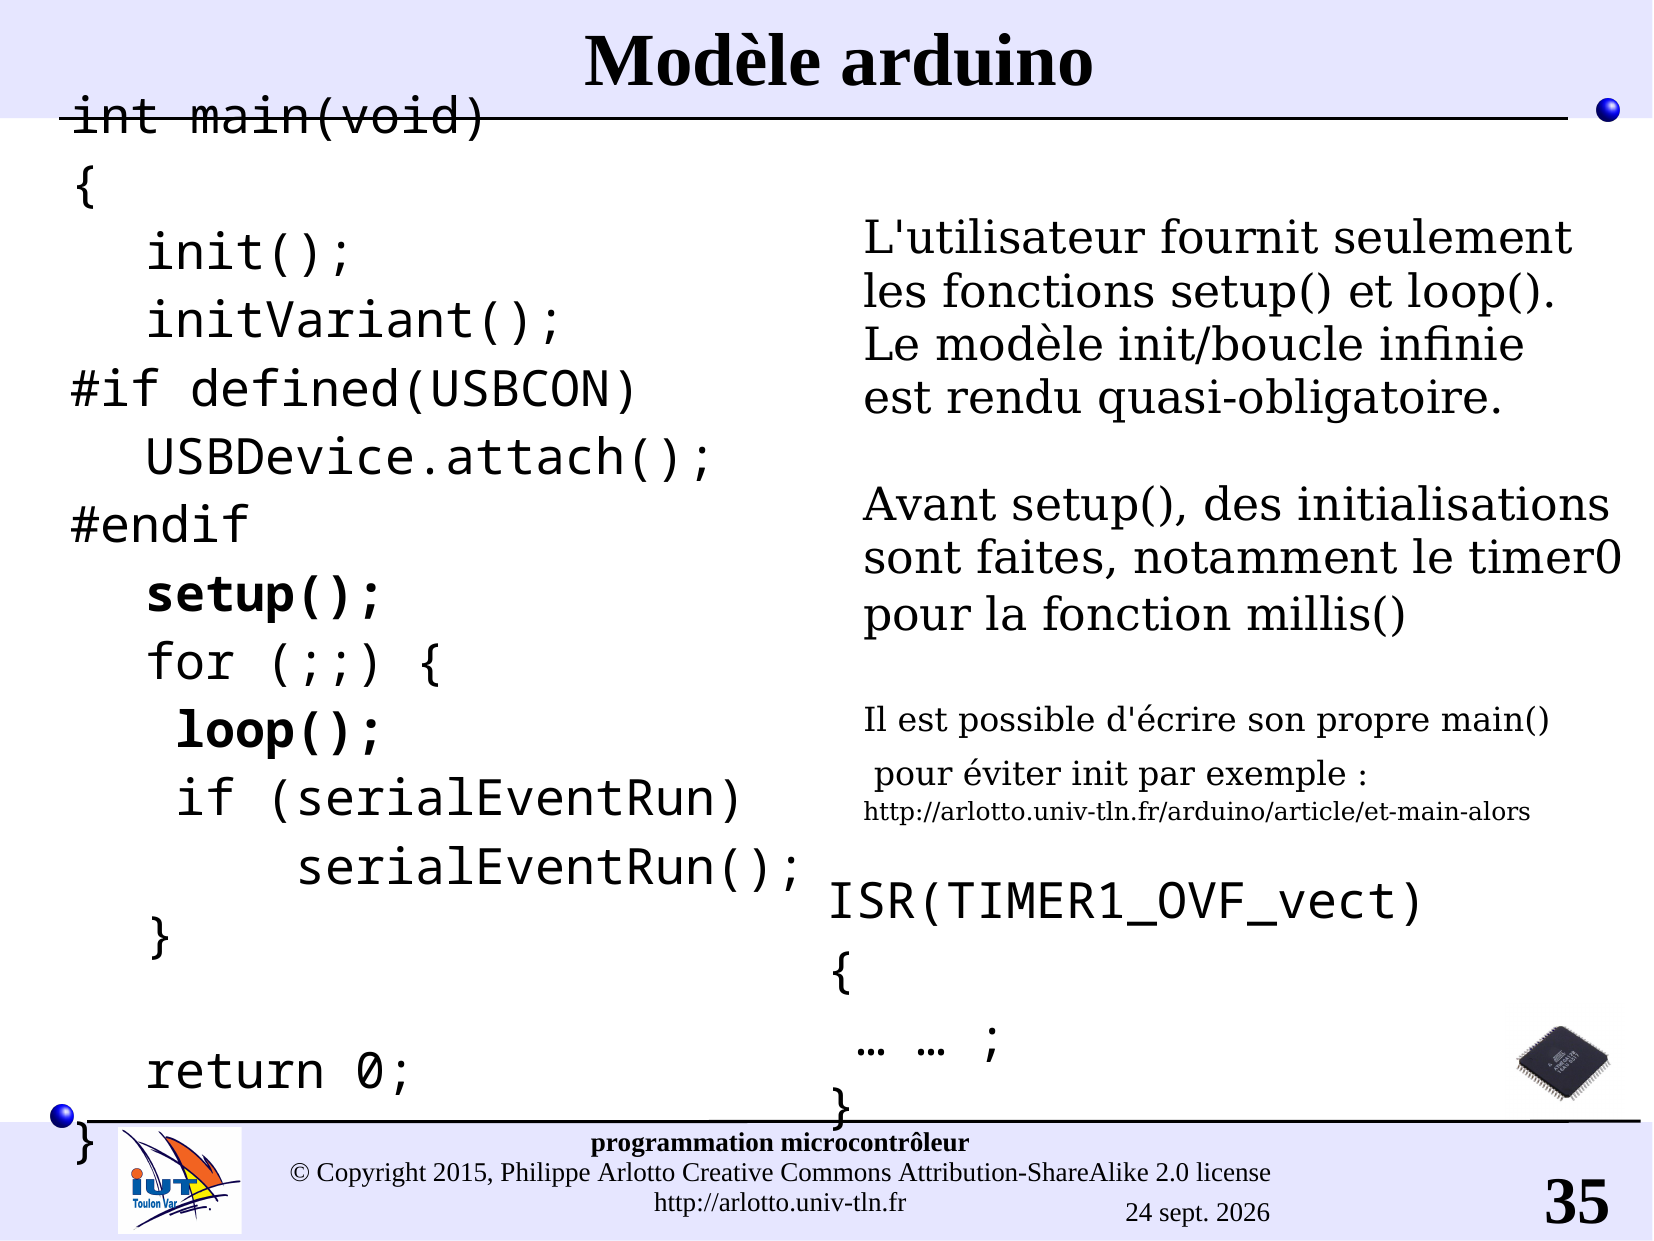

# Modèle arduino
int main(void)
{
	init();
	initVariant();
#if defined(USBCON)
	USBDevice.attach();
#endif
	setup();
	for (;;) {
	 loop();
	 if (serialEventRun) 		serialEventRun();
	}
	return 0;
}
L'utilisateur fournit seulement
les fonctions setup() et loop().
Le modèle init/boucle infinie
est rendu quasi-obligatoire.
Avant setup(), des initialisations
sont faites, notamment le timer0
pour la fonction millis()
Il est possible d'écrire son propre main()
 pour éviter init par exemple :
http://arlotto.univ-tln.fr/arduino/article/et-main-alors
ISR(TIMER1_OVF_vect) {
 … … ;
}